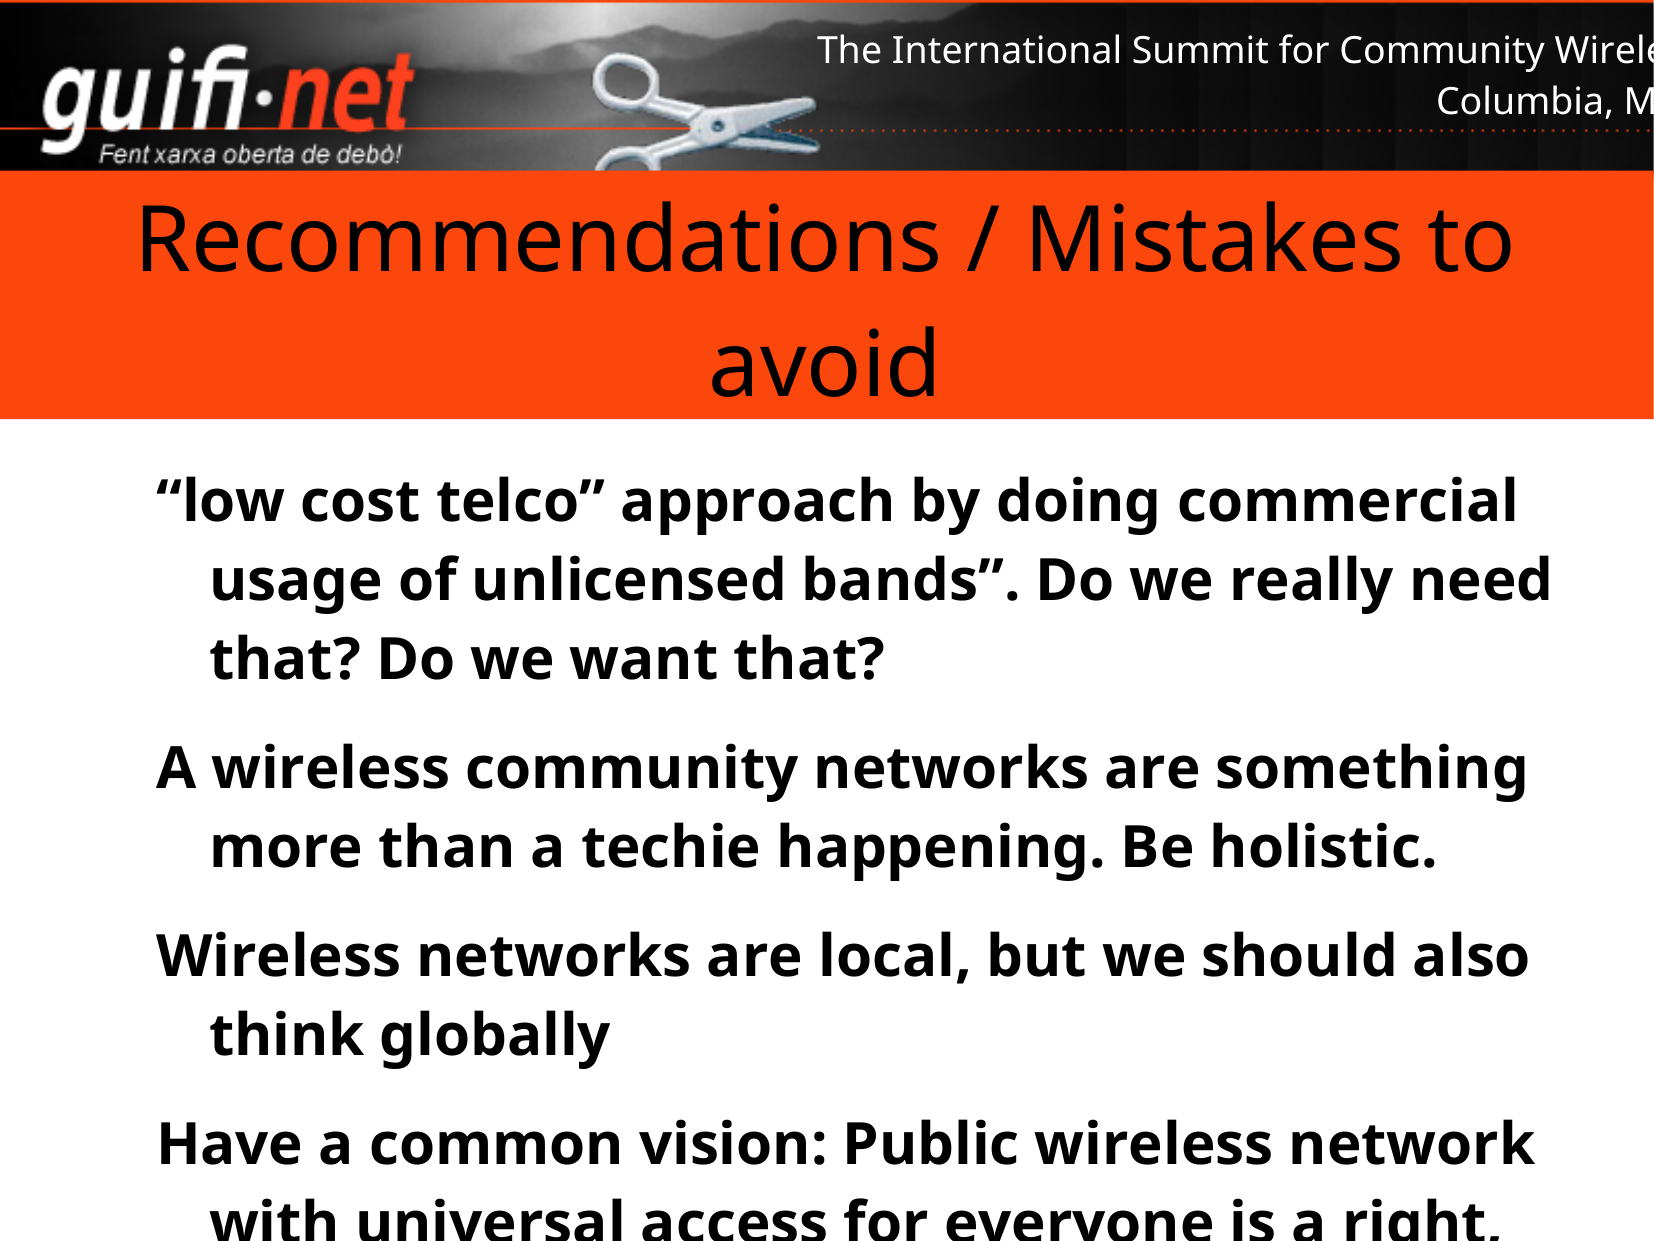

# Recommendations / Mistakes to avoid
“low cost telco” approach by doing commercial usage of unlicensed bands”. Do we really need that? Do we want that?
A wireless community networks are something more than a techie happening. Be holistic.
Wireless networks are local, but we should also think globally
Have a common vision: Public wireless network with universal access for everyone is a right, not just a dream.